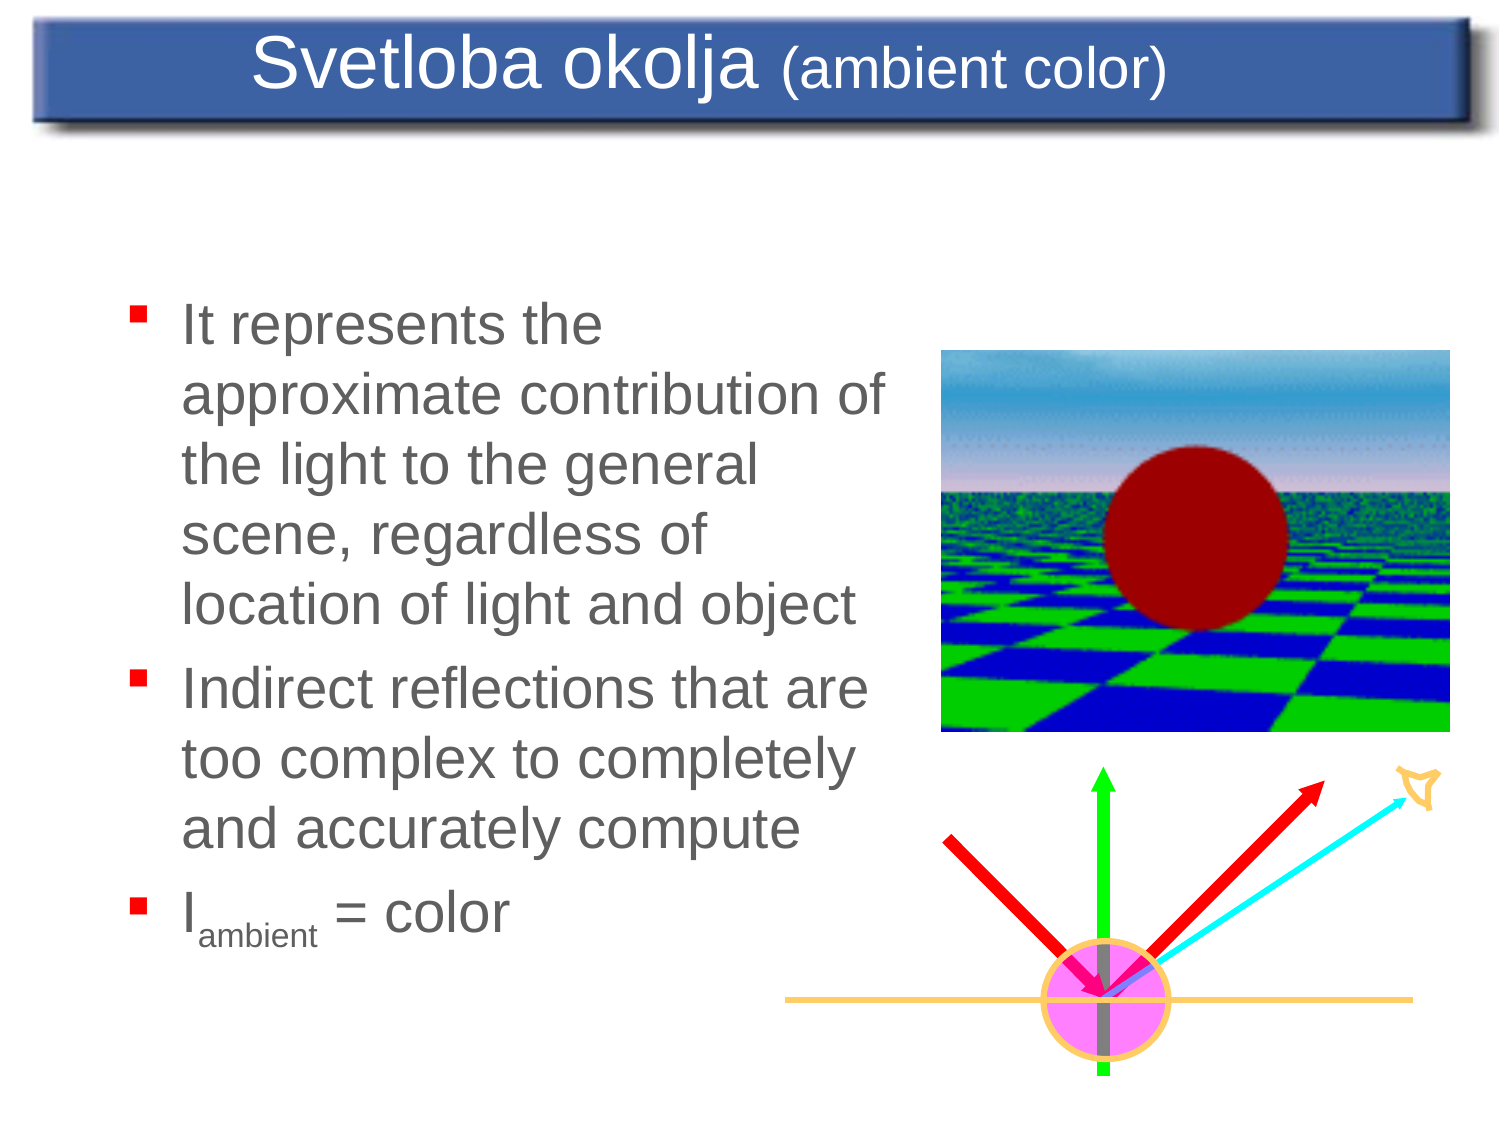

# Svetloba okolja (ambient color)
It represents the approximate contribution of the light to the general scene, regardless of location of light and object
Indirect reflections that are too complex to completely and accurately compute
Iambient = color